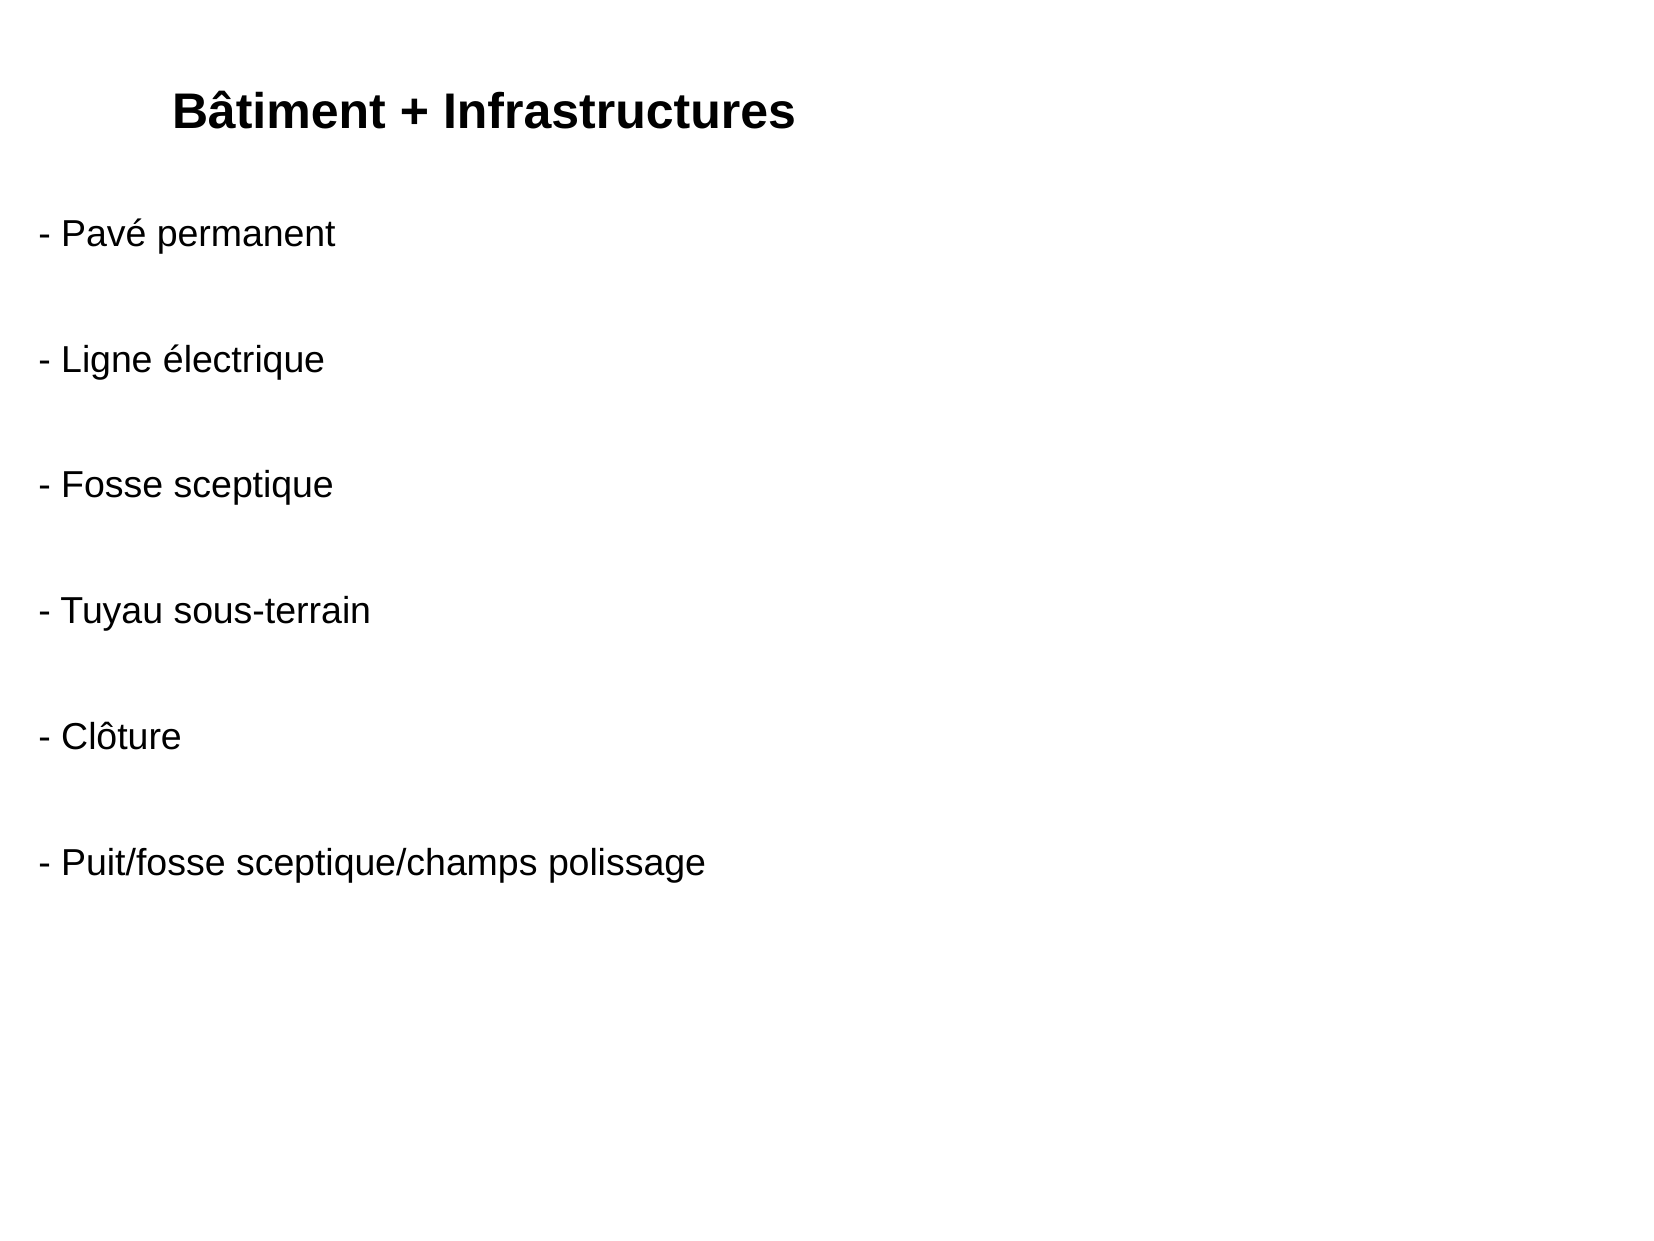

# Bâtiment + Infrastructures
- Pavé permanent
- Ligne électrique
- Fosse sceptique
- Tuyau sous-terrain
- Clôture
- Puit/fosse sceptique/champs polissage